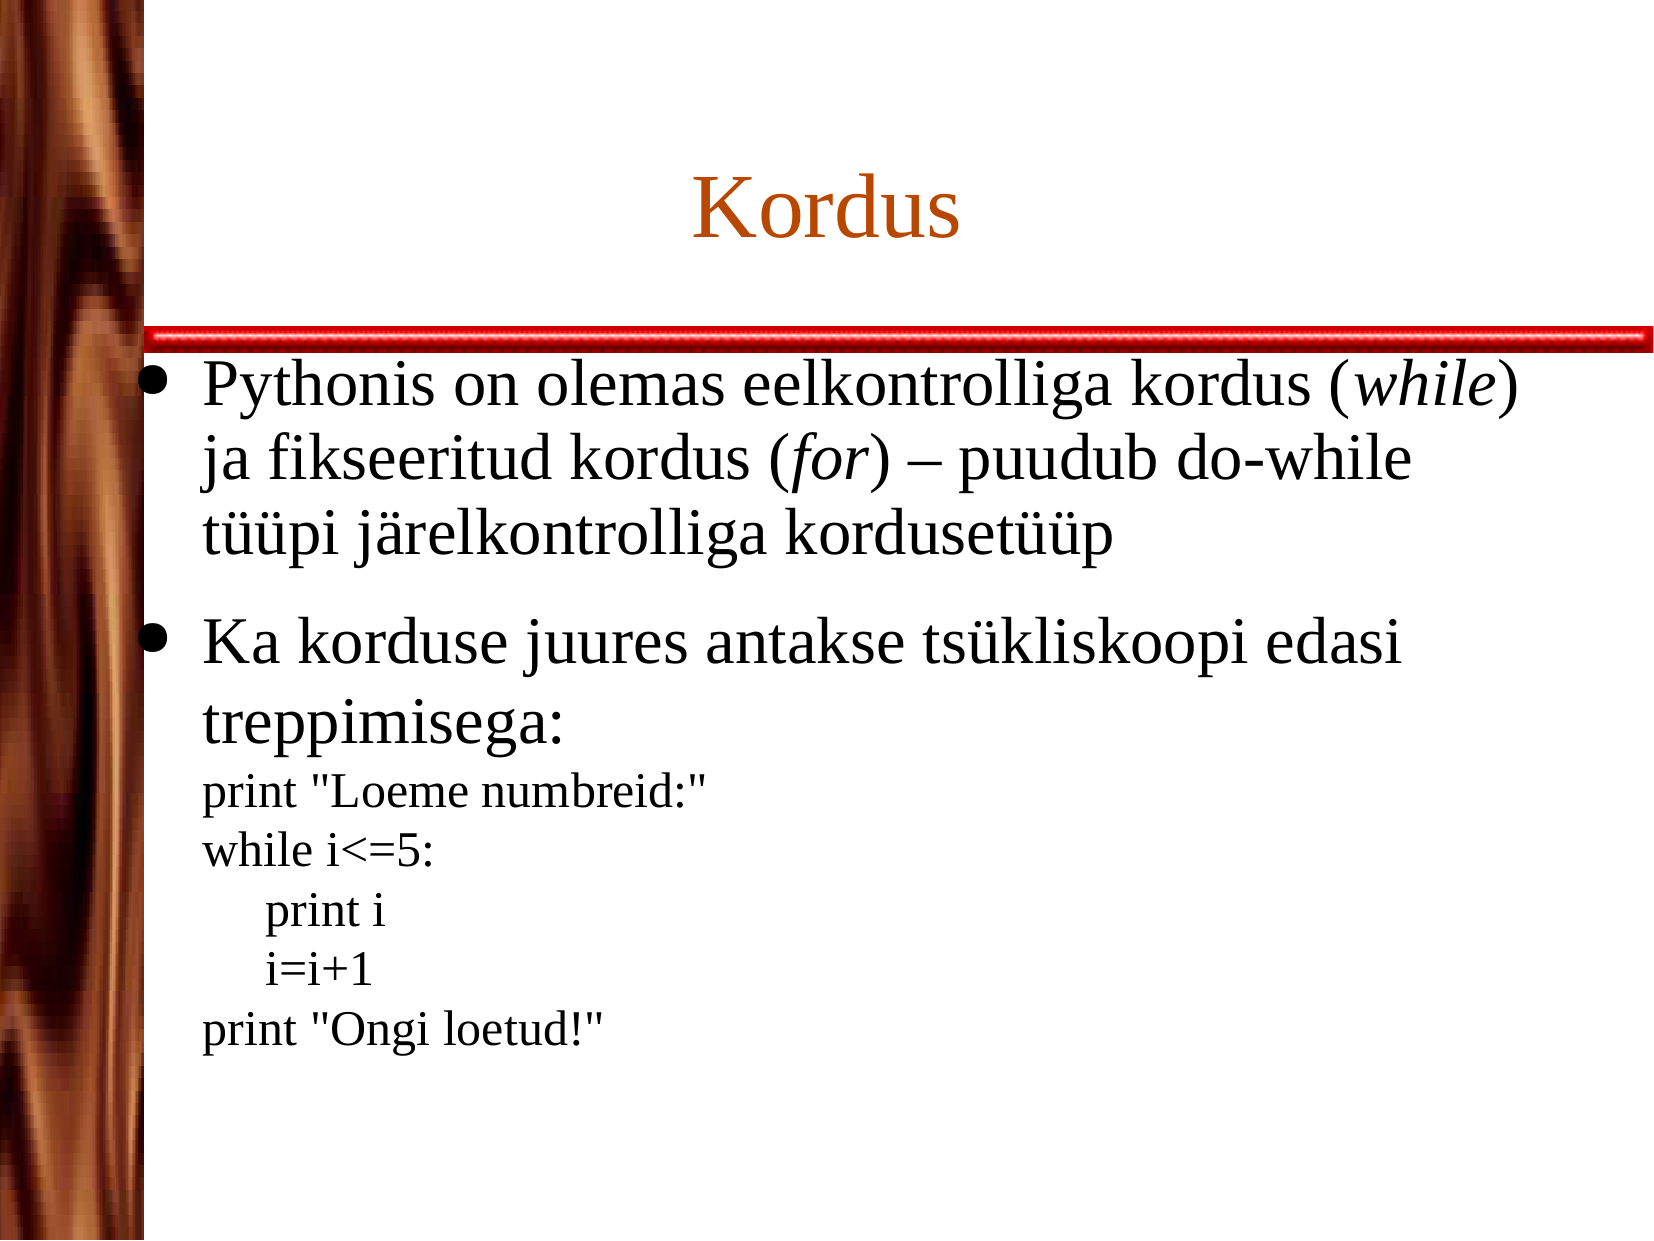

# Kordus
Pythonis on olemas eelkontrolliga kordus (while) ja fikseeritud kordus (for) – puudub do-while tüüpi järelkontrolliga kordusetüüp
Ka korduse juures antakse tsükliskoopi edasi treppimisega:
print "Loeme numbreid:"
while i<=5:
 print i
 i=i+1
print "Ongi loetud!"